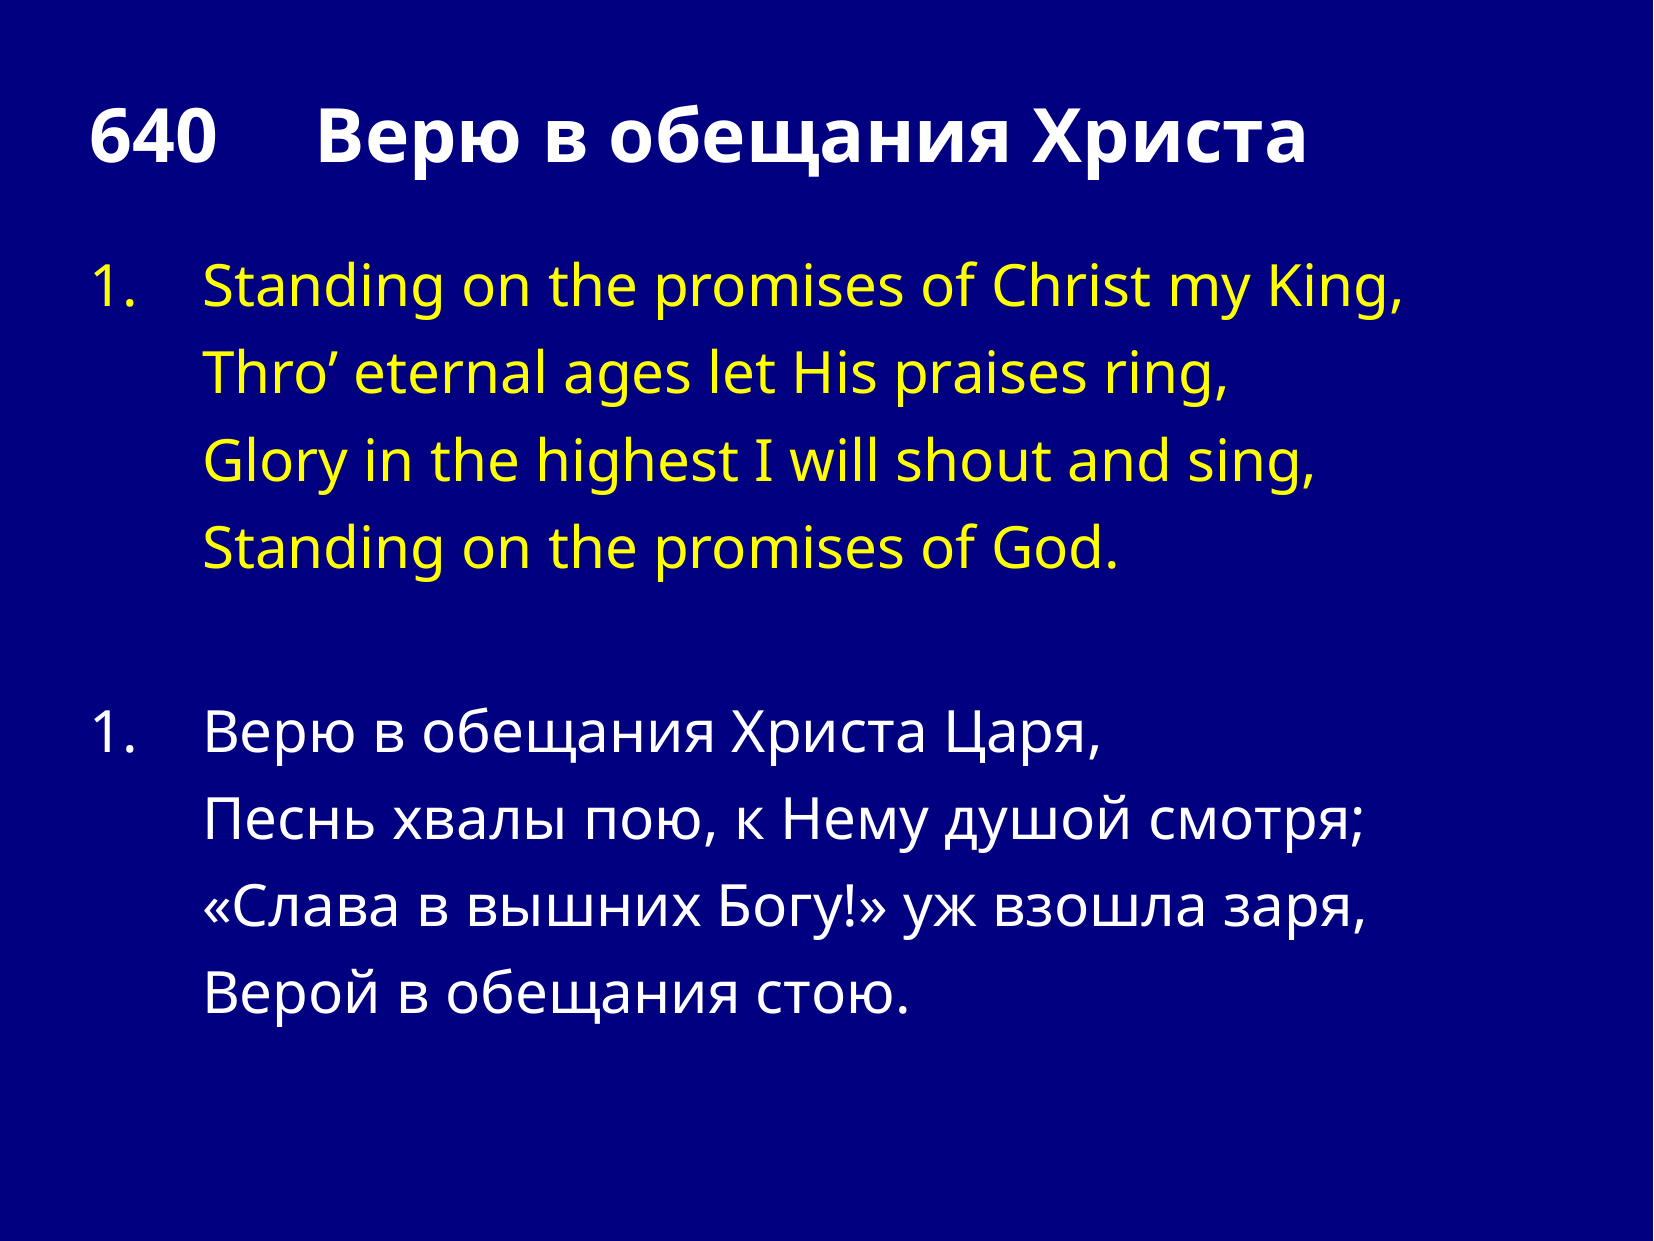

640	Верю в обещания Христа
1.	Standing on the promises of Christ my King,
	Thro’ eternal ages let His praises ring,
	Glory in the highest I will shout and sing,
	Standing on the promises of God.
1.	Верю в обещания Христа Царя,
	Песнь хвалы пою, к Нему душой смотря;
	«Слава в вышних Богу!» уж взошла заря,
	Верой в обещания стою.